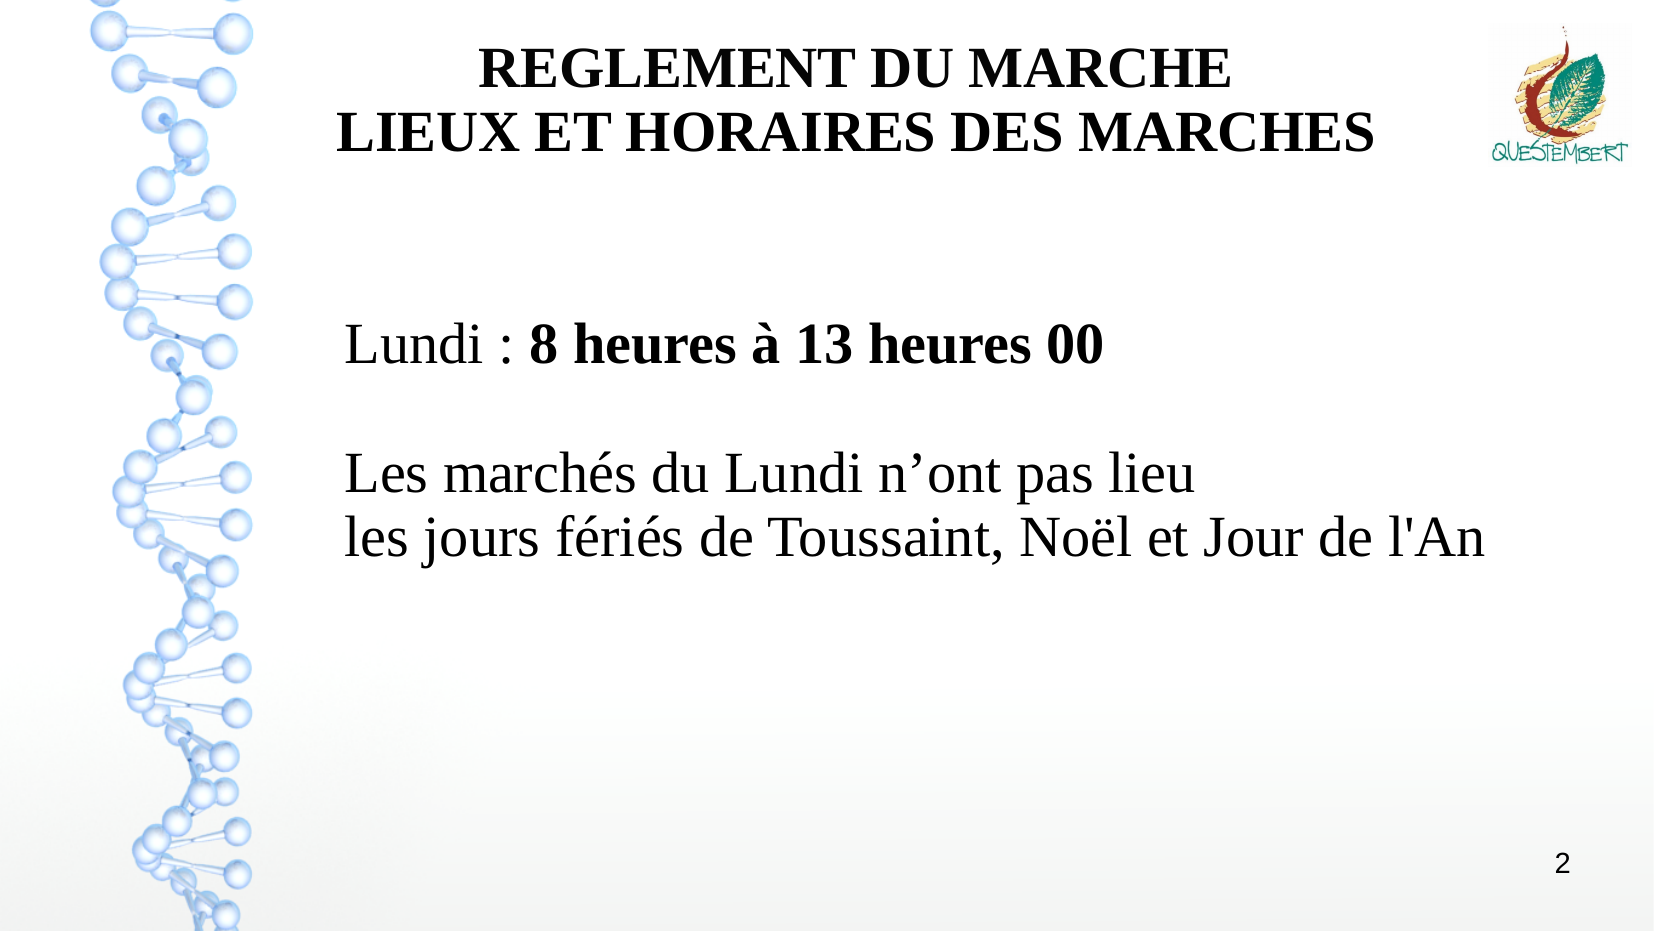

# REGLEMENT DU MARCHE LIEUX ET HORAIRES DES MARCHES
Lundi : 8 heures à 13 heures 00
Les marchés du Lundi n’ont pas lieu
les jours fériés de Toussaint, Noël et Jour de l'An
2